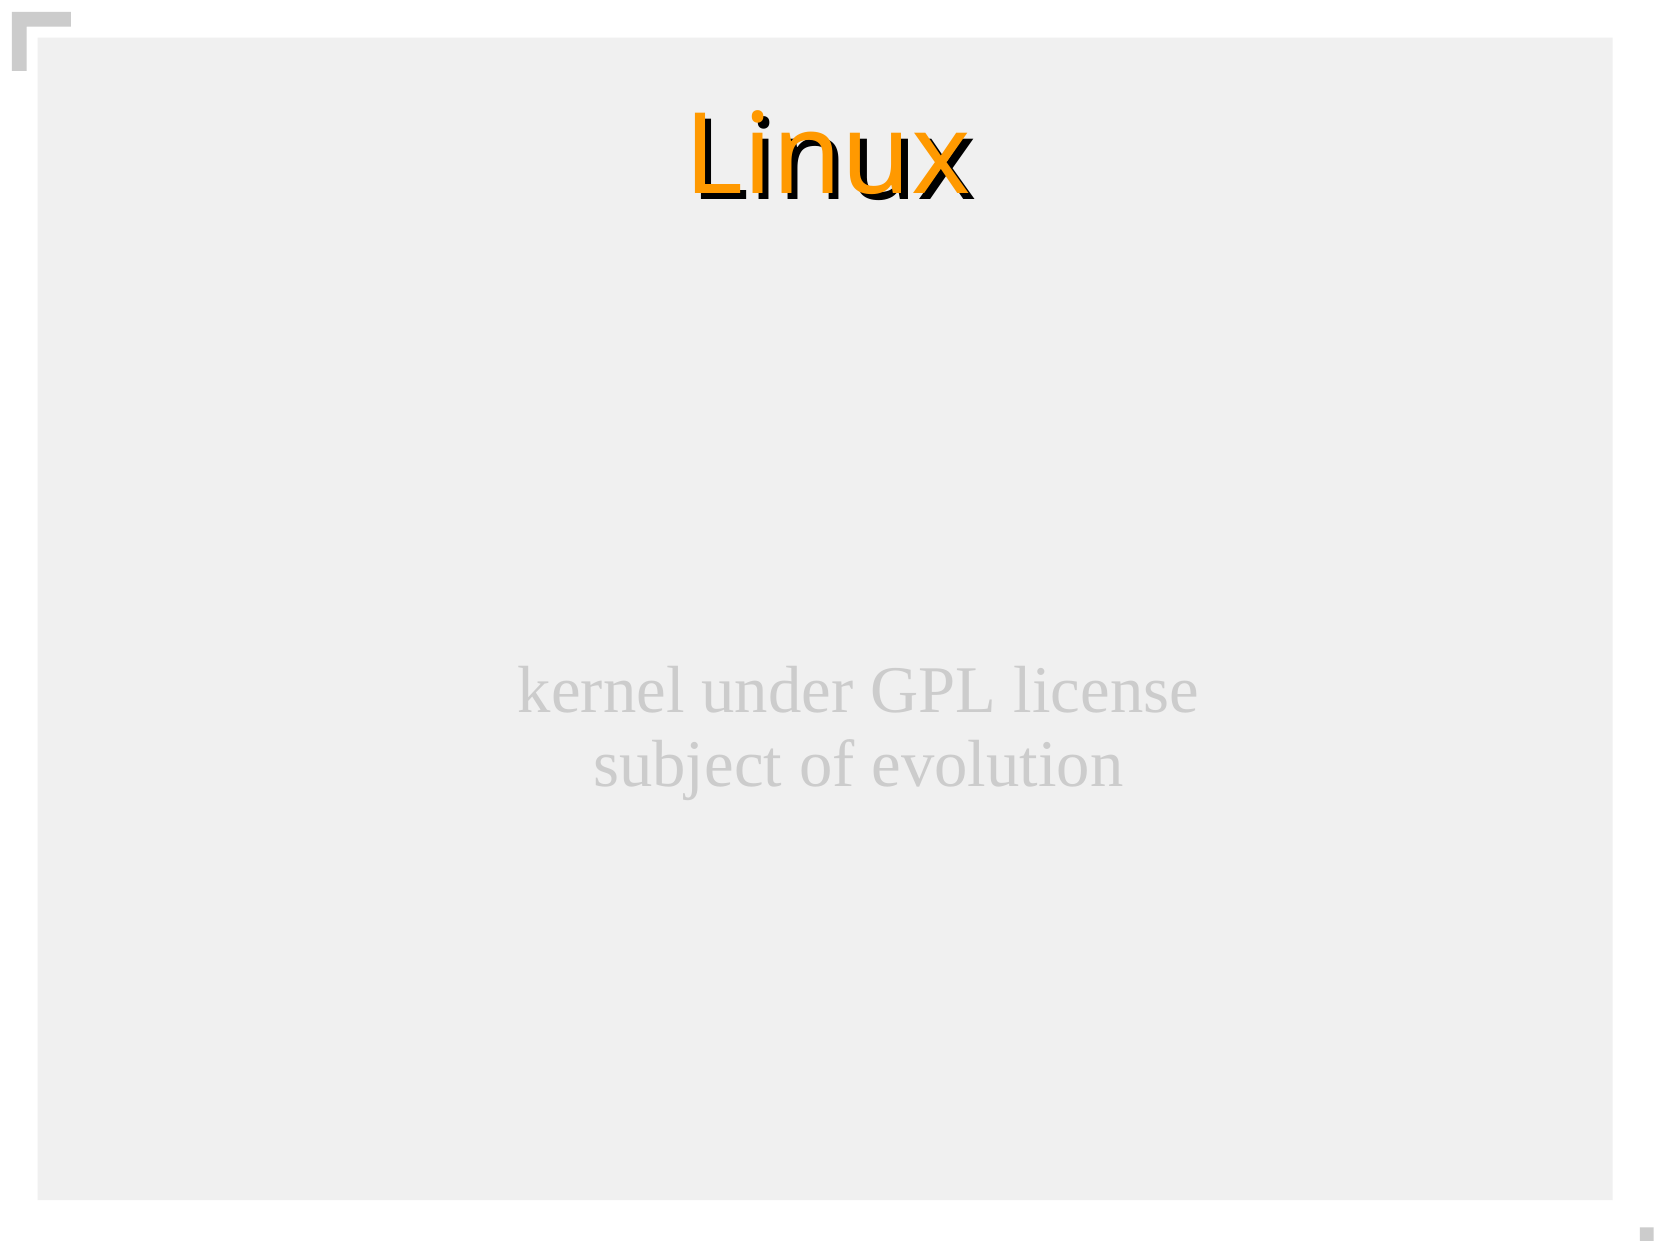

# Linux
kernel under GPL license
subject of evolution